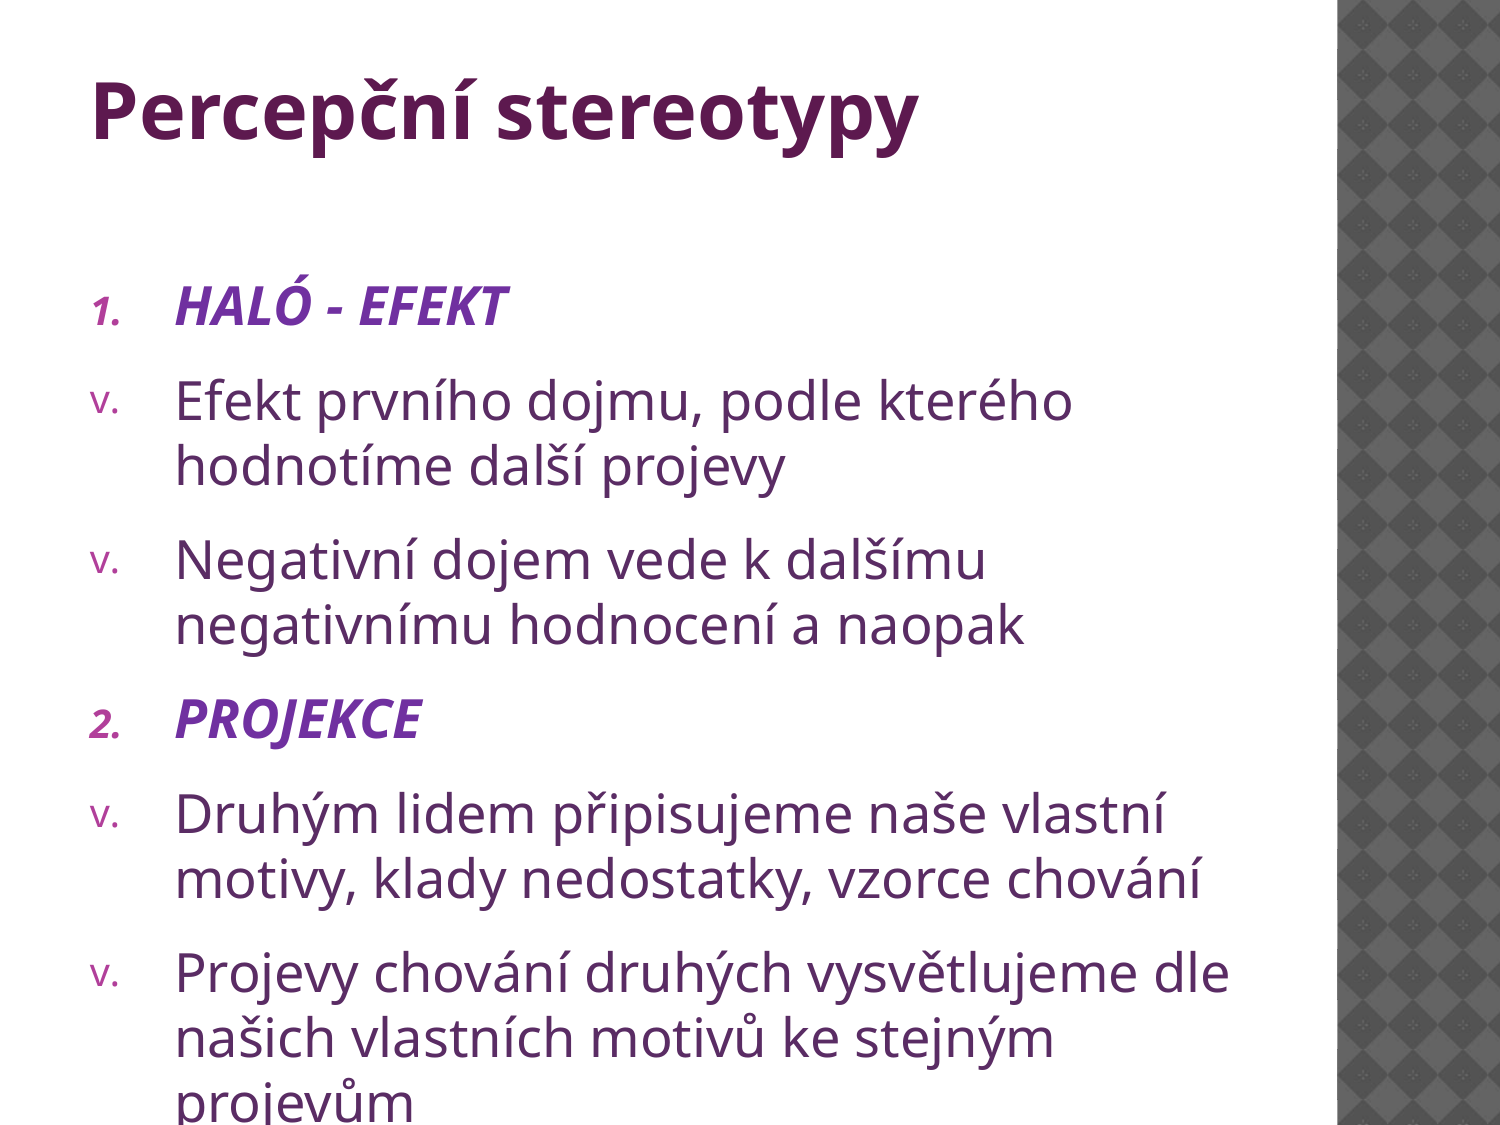

# Percepční stereotypy
HALÓ - EFEKT
Efekt prvního dojmu, podle kterého hodnotíme další projevy
Negativní dojem vede k dalšímu negativnímu hodnocení a naopak
PROJEKCE
Druhým lidem připisujeme naše vlastní motivy, klady nedostatky, vzorce chování
Projevy chování druhých vysvětlujeme dle našich vlastních motivů ke stejným projevům